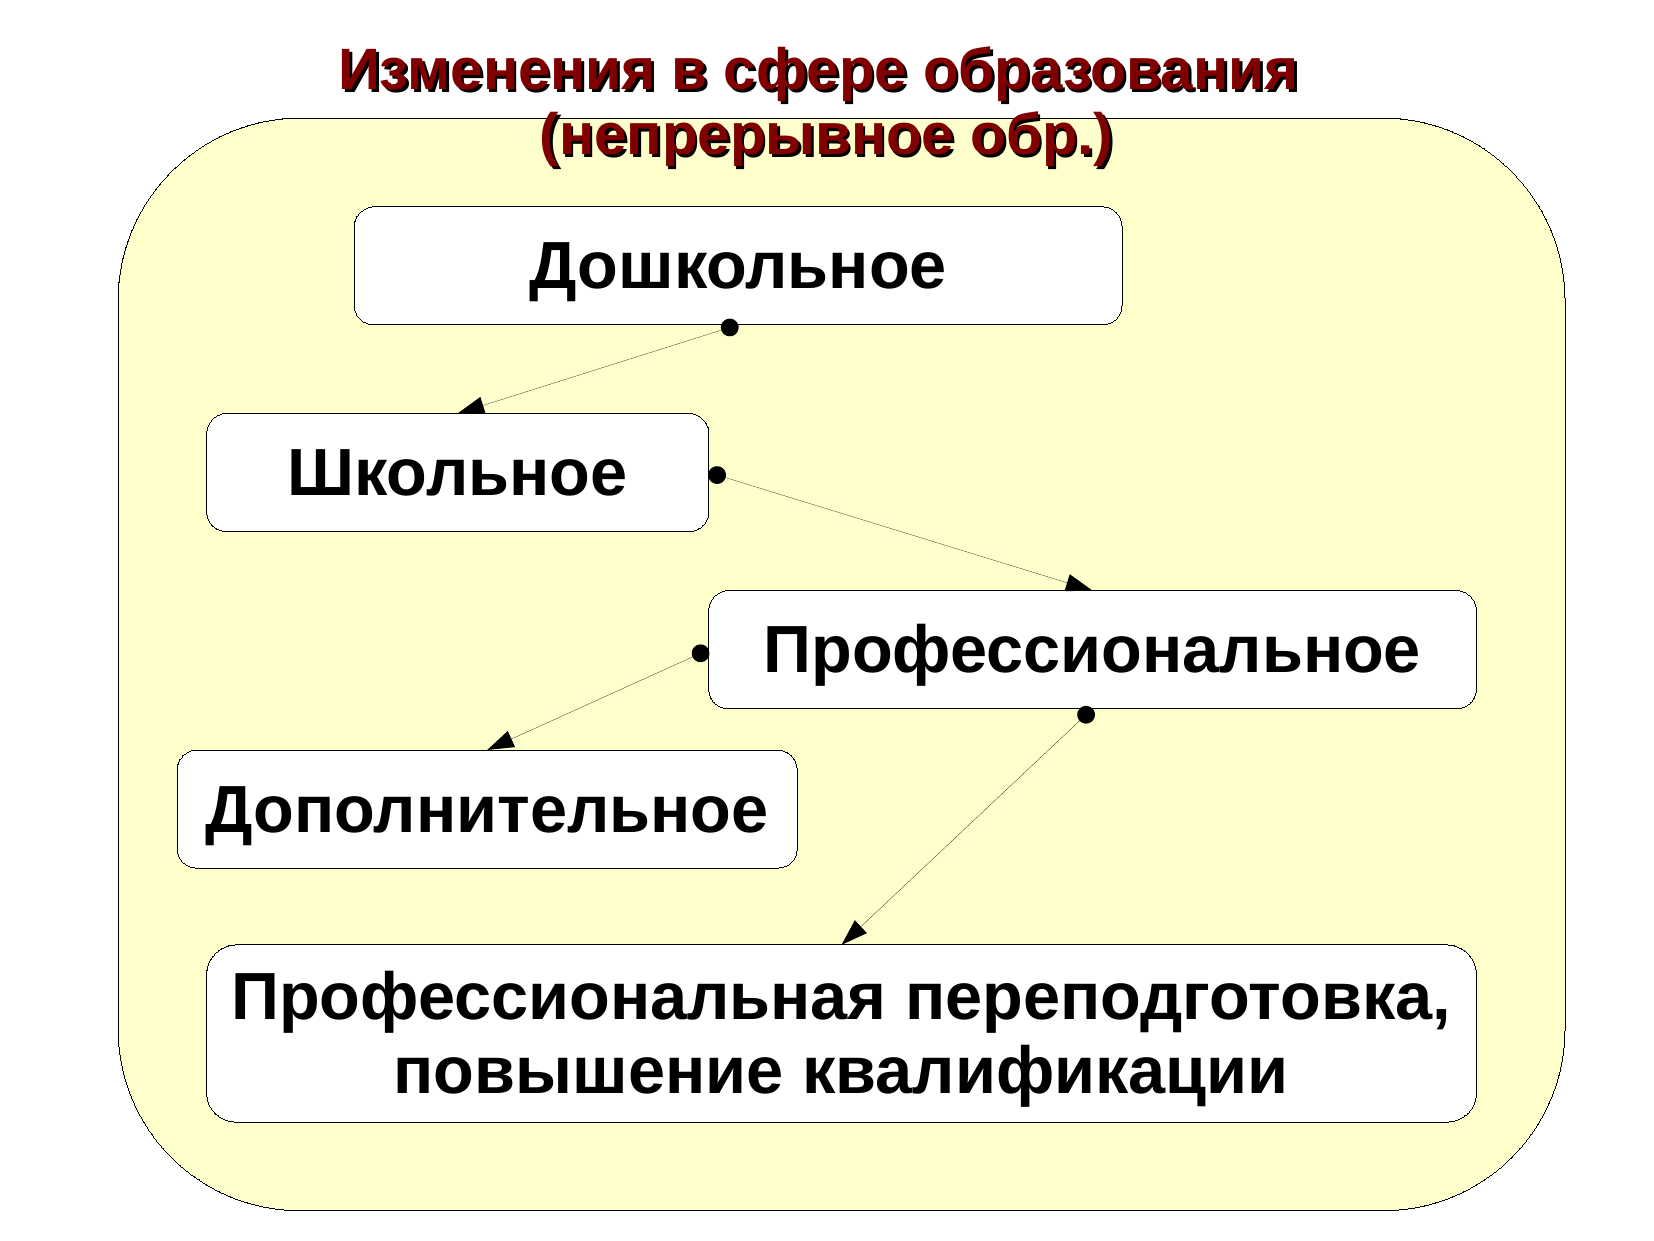

Изменения в сфере образования
(непрерывное обр.)
Дошкольное
Школьное
Профессиональное
Дополнительное
Профессиональная переподготовка,
повышение квалификации